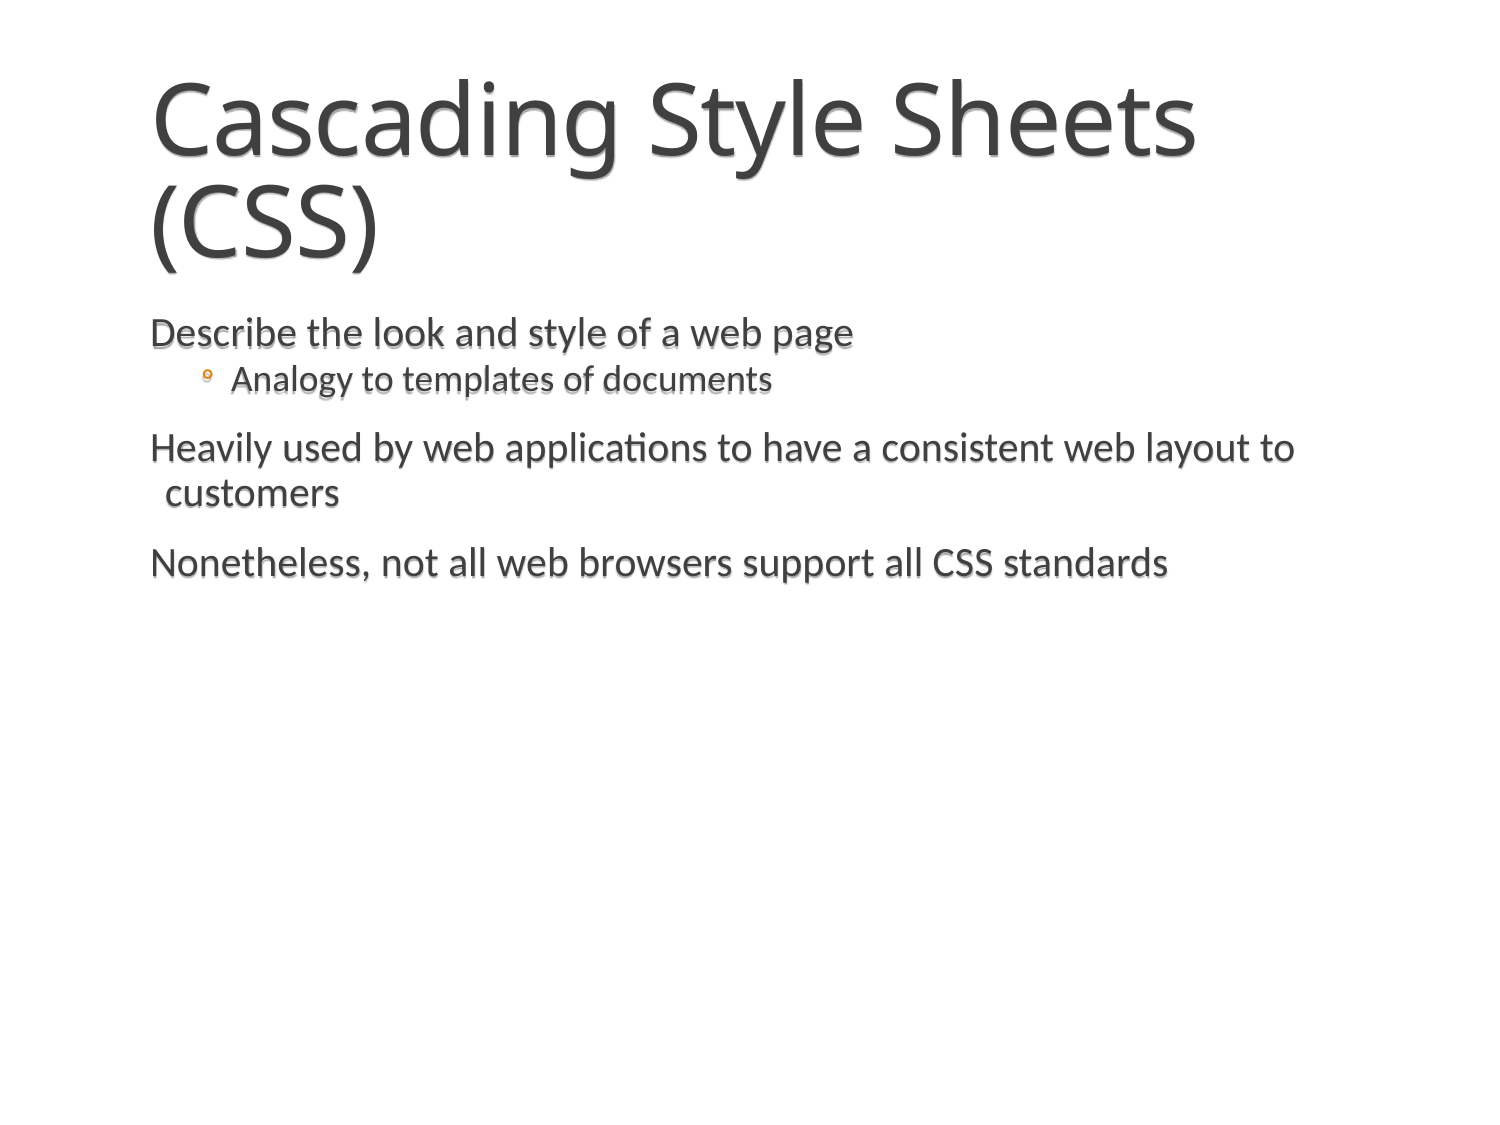

# Cascading Style Sheets (CSS)
Describe the look and style of a web page
Analogy to templates of documents
Heavily used by web applications to have a consistent web layout to customers
Nonetheless, not all web browsers support all CSS standards
Copyright © Ricci IEONG for UST training 2024
26